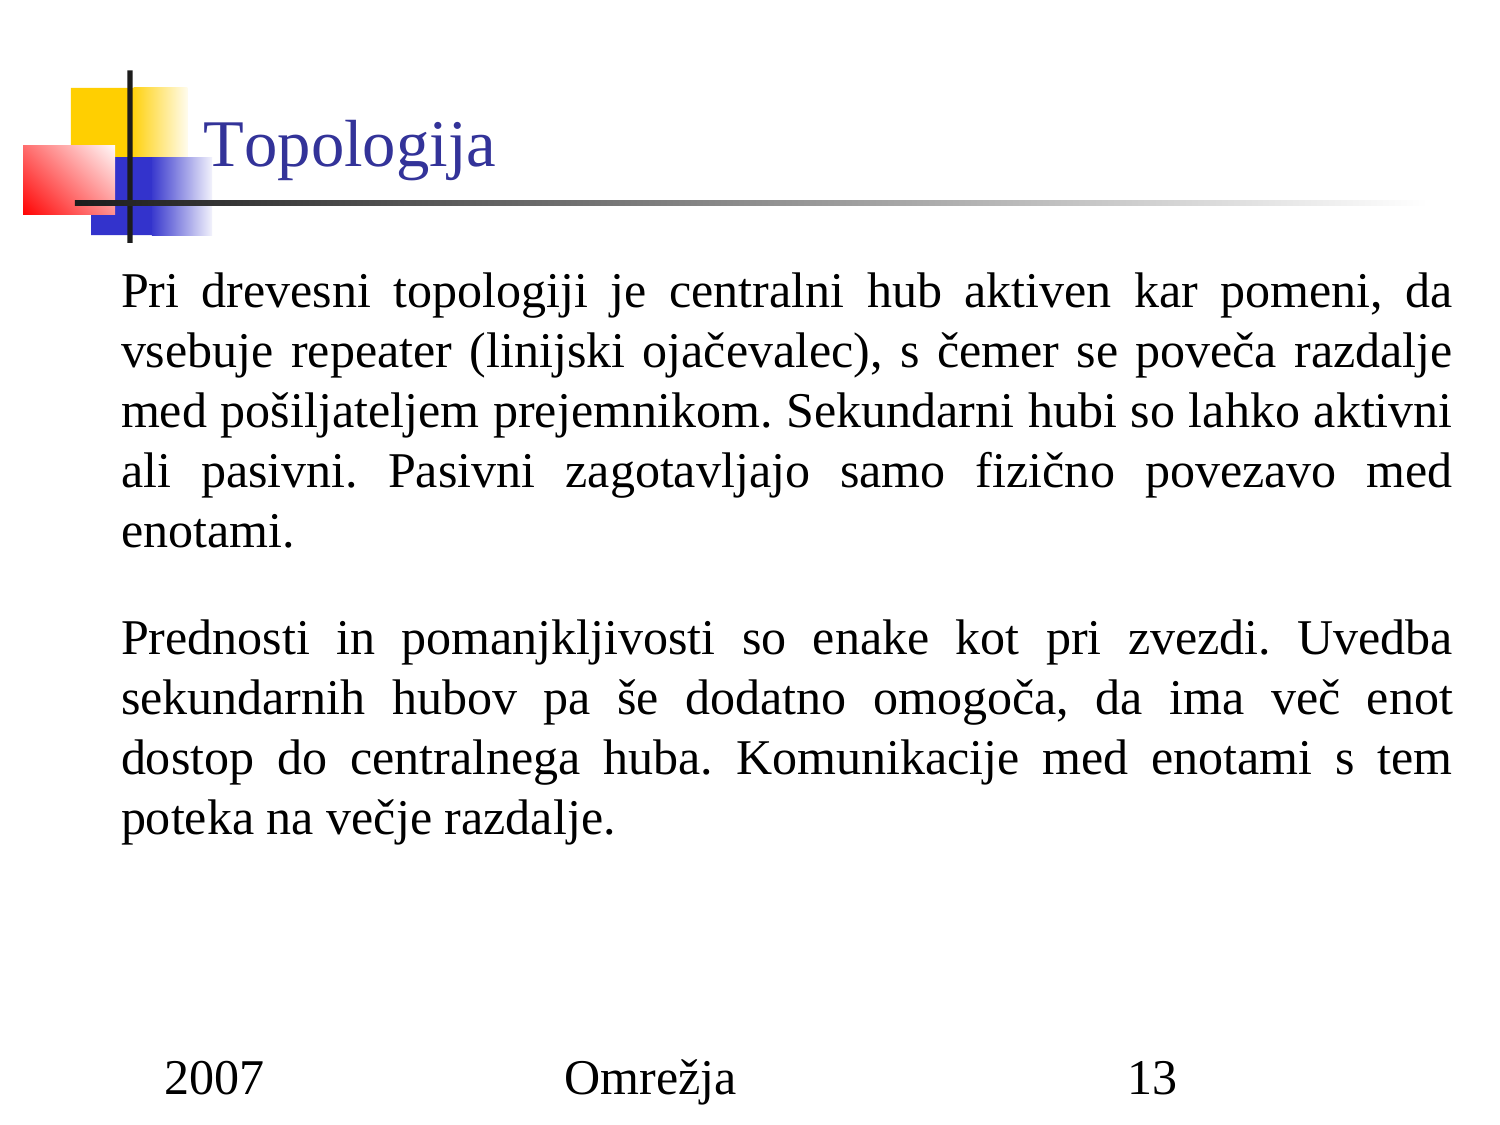

# Topologija
	Pri drevesni topologiji je centralni hub aktiven kar pomeni, da vsebuje repeater (linijski ojačevalec), s čemer se poveča razdalje med pošiljateljem prejemnikom. Sekundarni hubi so lahko aktivni ali pasivni. Pasivni zagotavljajo samo fizično povezavo med enotami.
	Prednosti in pomanjkljivosti so enake kot pri zvezdi. Uvedba sekundarnih hubov pa še dodatno omogoča, da ima več enot dostop do centralnega huba. Komunikacije med enotami s tem poteka na večje razdalje.
2007
Omrežja
13